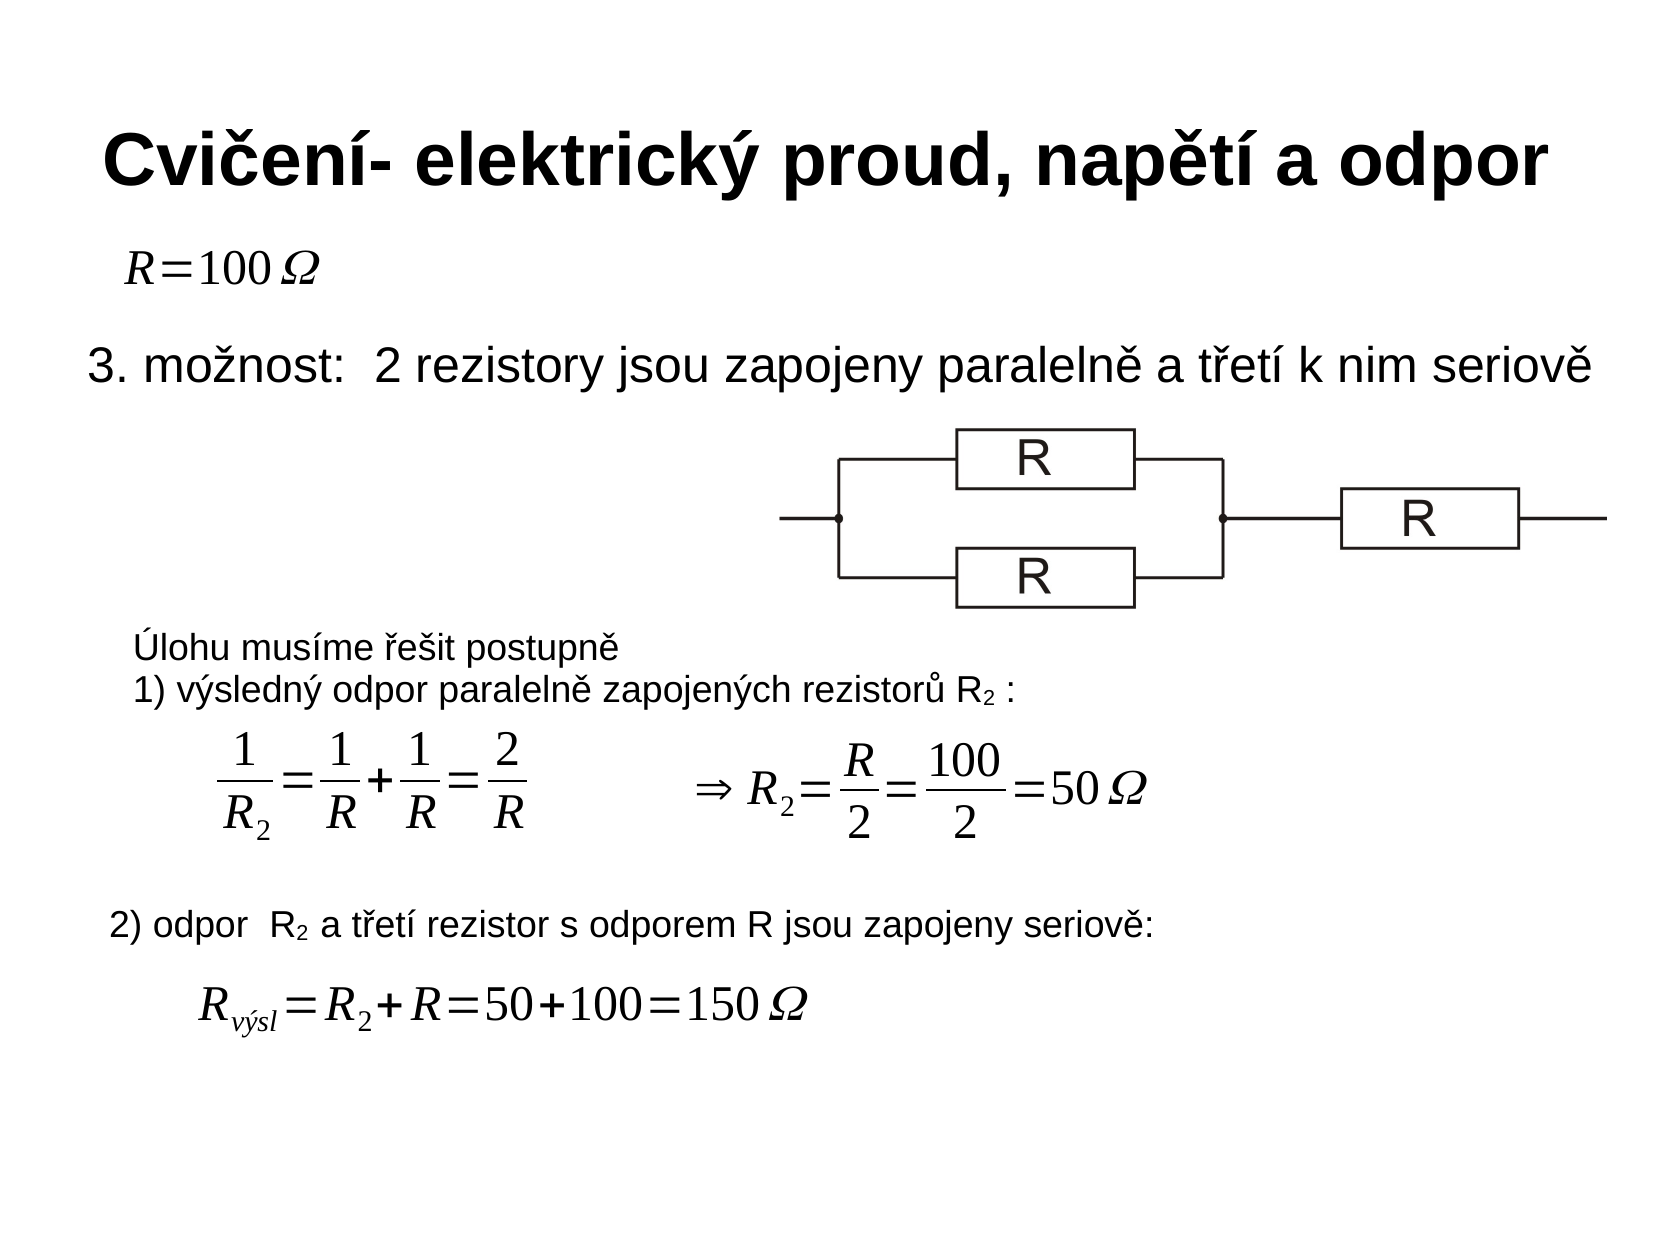

# Cvičení- elektrický proud, napětí a odpor
3. možnost: 2 rezistory jsou zapojeny paralelně a třetí k nim seriově
Úlohu musíme řešit postupně
1) výsledný odpor paralelně zapojených rezistorů R2 :
2) odpor R2 a třetí rezistor s odporem R jsou zapojeny seriově: